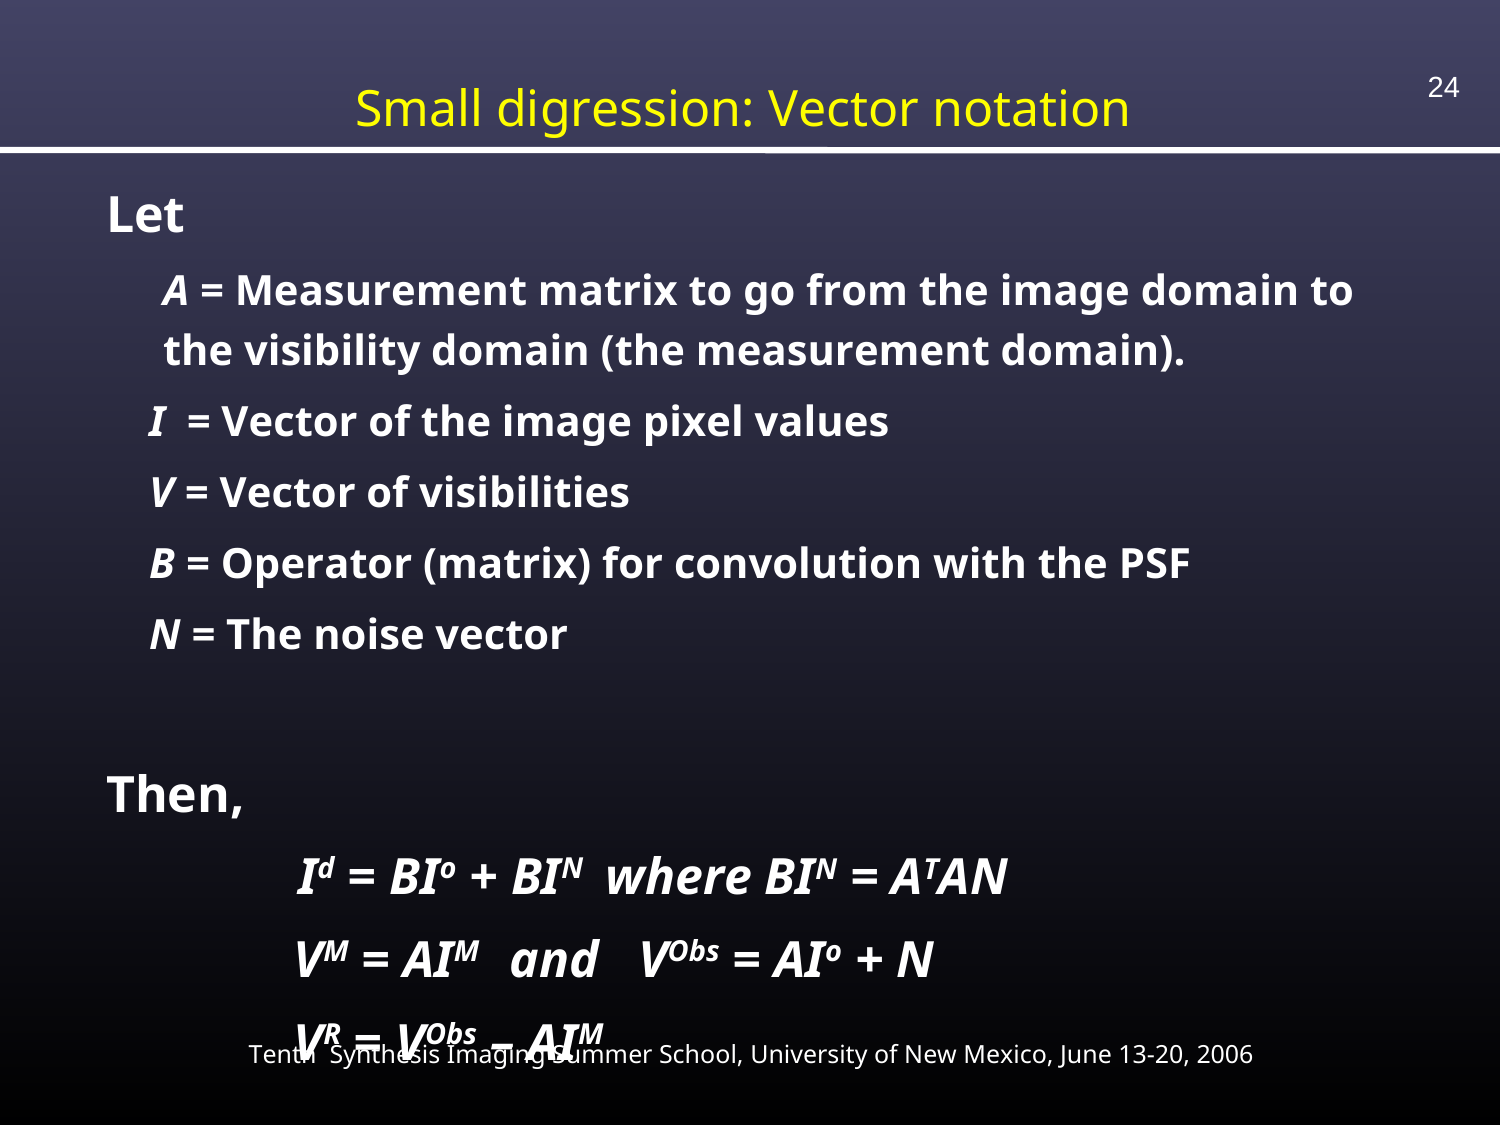

# Small digression: Vector notation
Let
A = Measurement matrix to go from the image domain to the visibility domain (the measurement domain).
 I = Vector of the image pixel values
 V = Vector of visibilities
 B = Operator (matrix) for convolution with the PSF
 N = The noise vector
Then,
 Id = BIo + BIN where BIN = ATAN
 VM = AIM and VObs = AIo + N
 VR = VObs – AIM